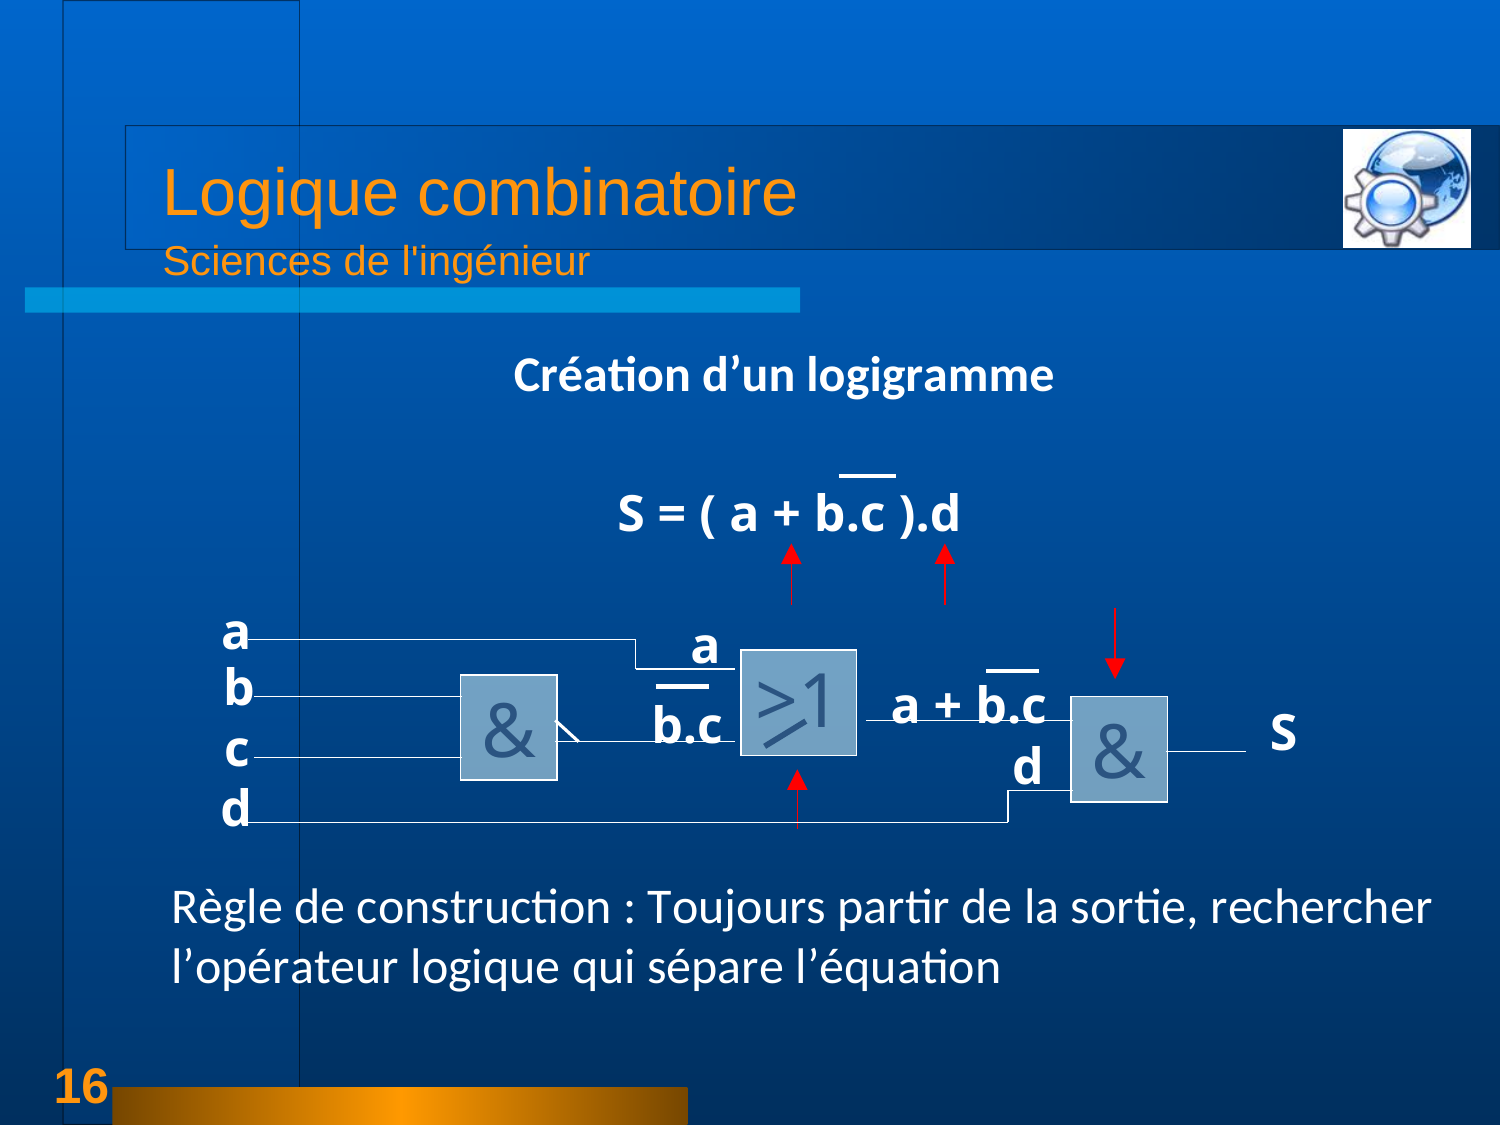

Création d’un logigramme
S = ( a + b.c ).d
a
a
b
>1
a + b.c
&
b.c
S
&
c
d
d
Règle de construction : Toujours partir de la sortie, rechercher
l’opérateur logique qui sépare l’équation